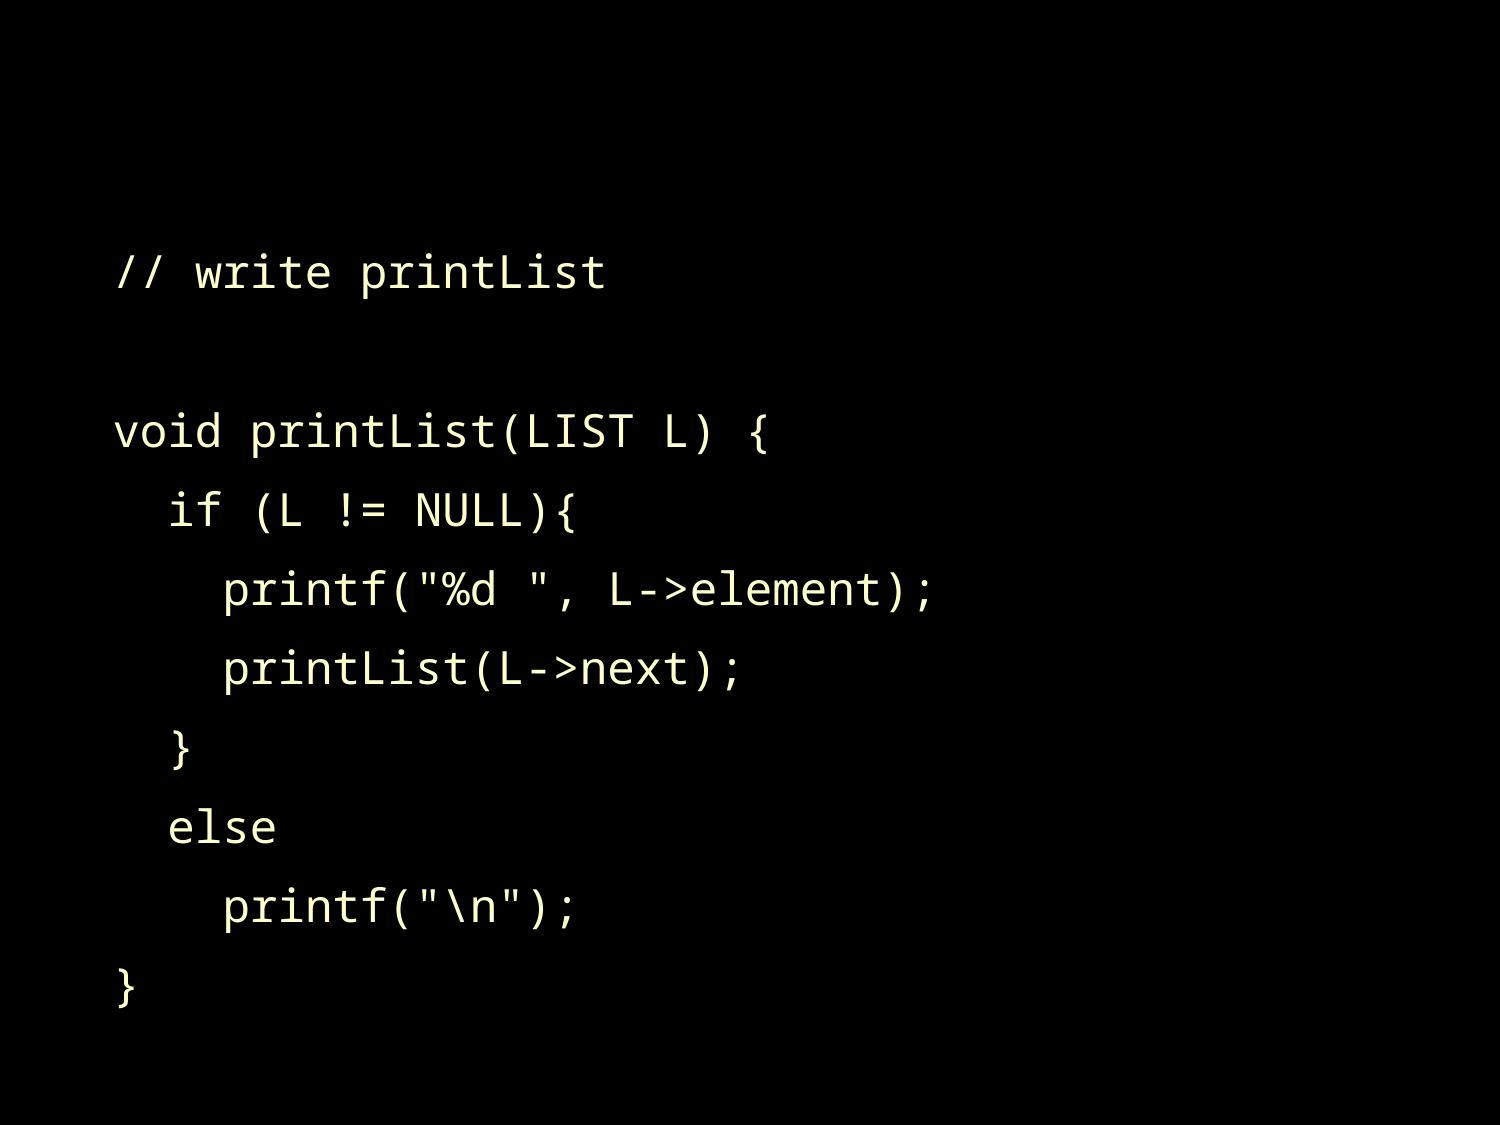

# // write printList
void printList(LIST L) {
 if (L != NULL){
 printf("%d ", L->element);
 printList(L->next);
 }
 else
 printf("\n");
}